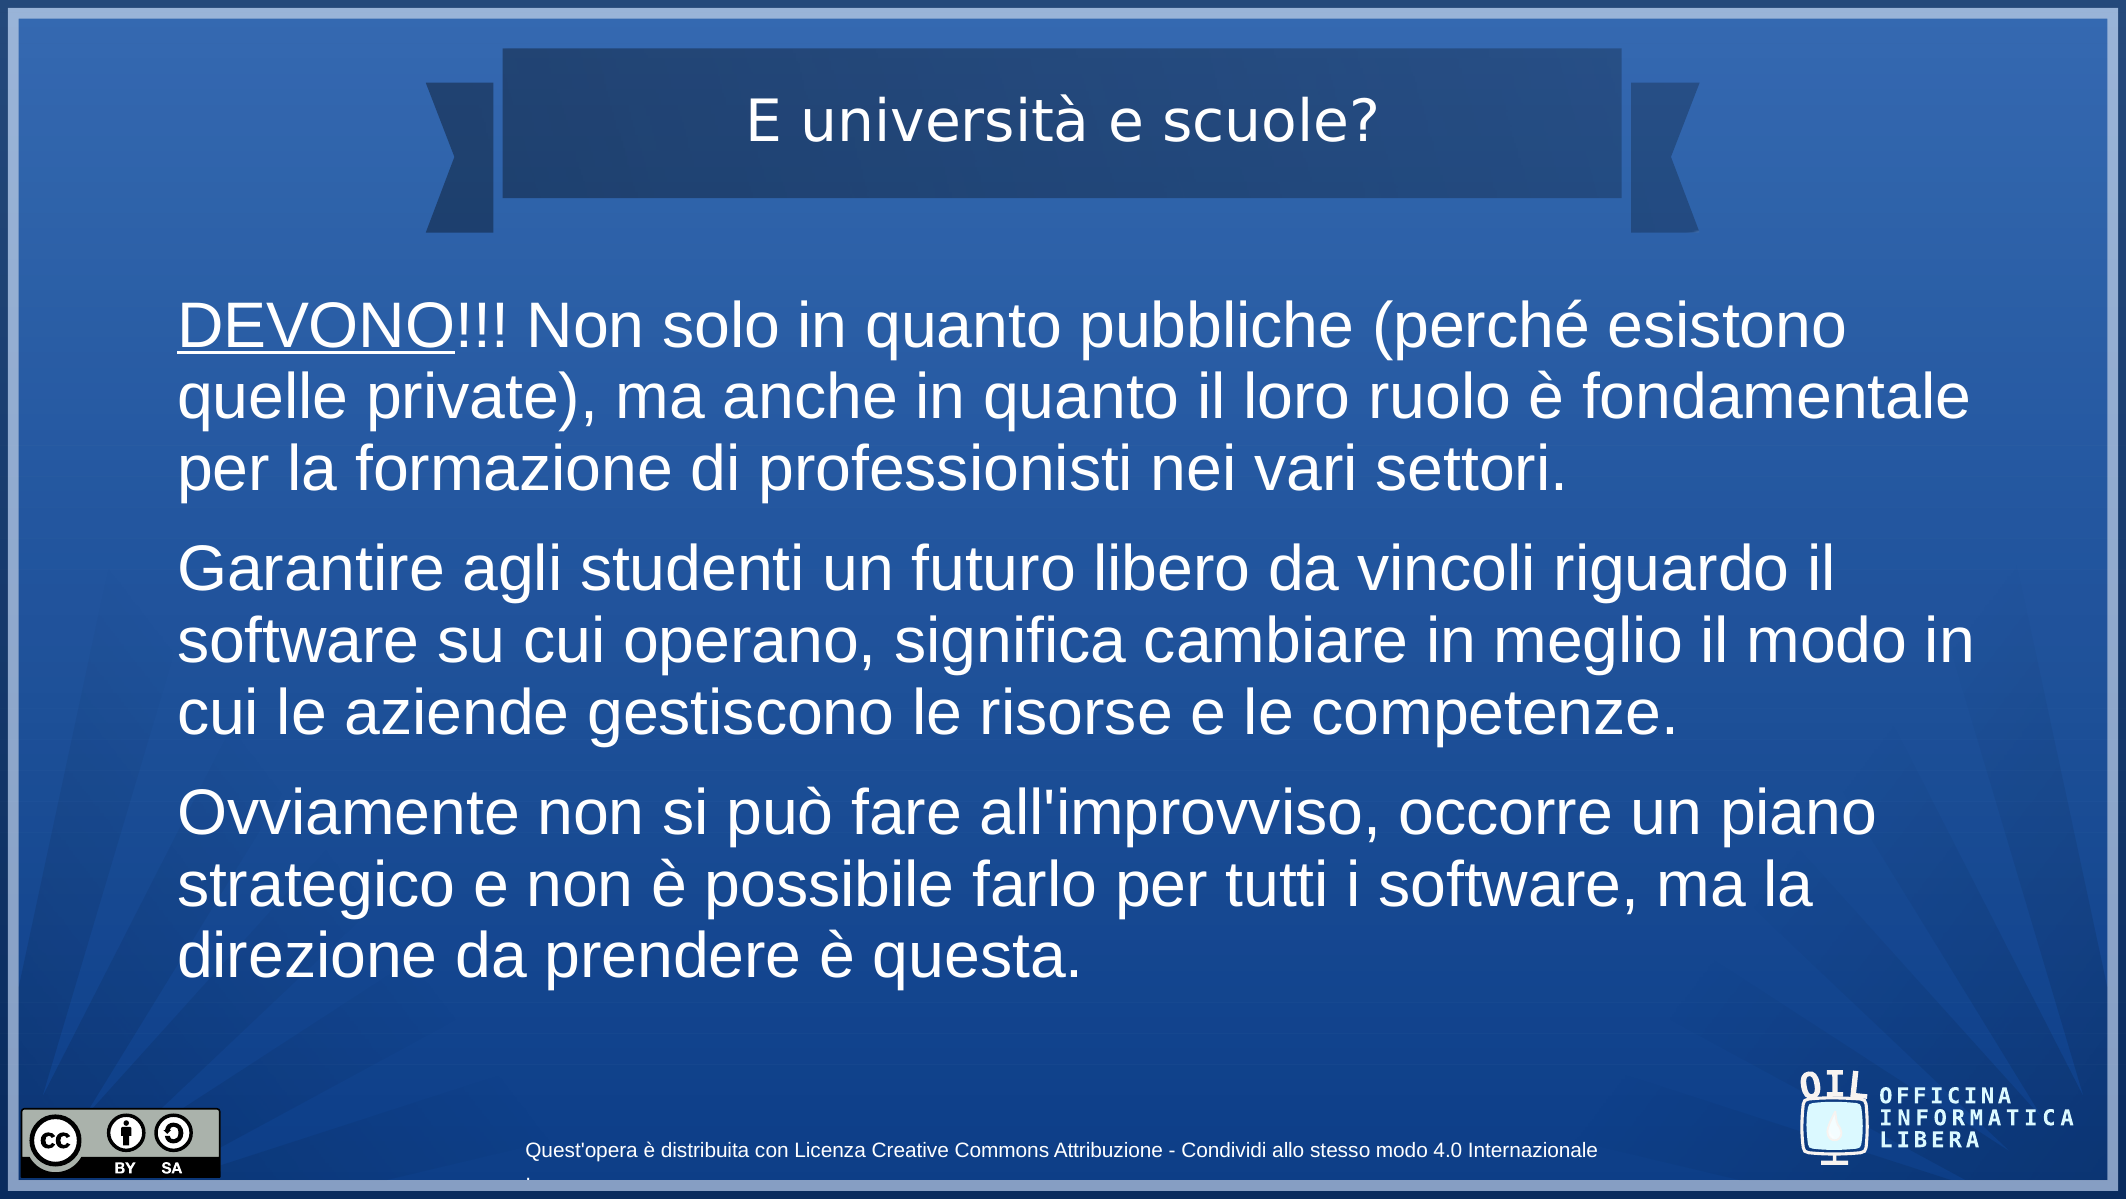

# E università e scuole?
DEVONO!!! Non solo in quanto pubbliche (perché esistono quelle private), ma anche in quanto il loro ruolo è fondamentale per la formazione di professionisti nei vari settori.
Garantire agli studenti un futuro libero da vincoli riguardo il software su cui operano, significa cambiare in meglio il modo in cui le aziende gestiscono le risorse e le competenze.
Ovviamente non si può fare all'improvviso, occorre un piano strategico e non è possibile farlo per tutti i software, ma la direzione da prendere è questa.
Quest'opera è distribuita con Licenza Creative Commons Attribuzione - Condividi allo stesso modo 4.0 Internazionale.